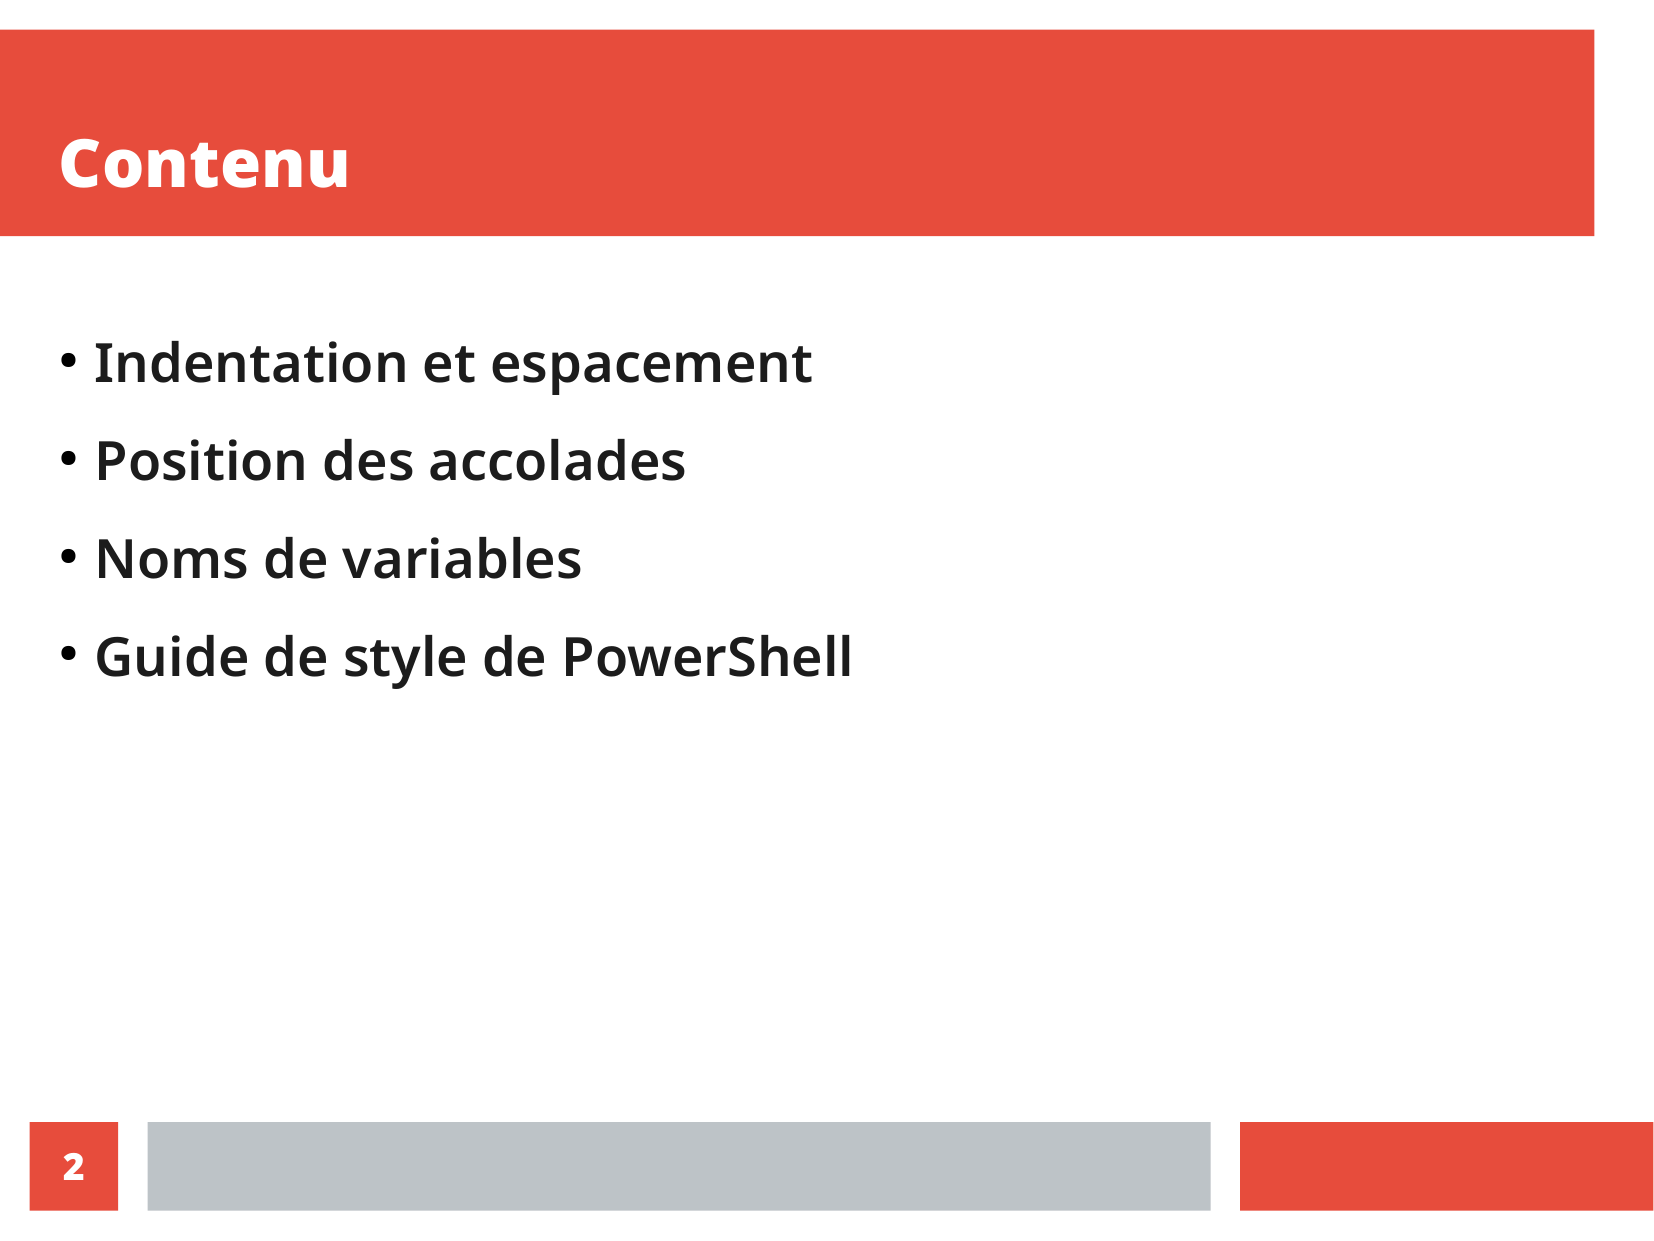

# Contenu
Indentation et espacement
Position des accolades
Noms de variables
Guide de style de PowerShell
2